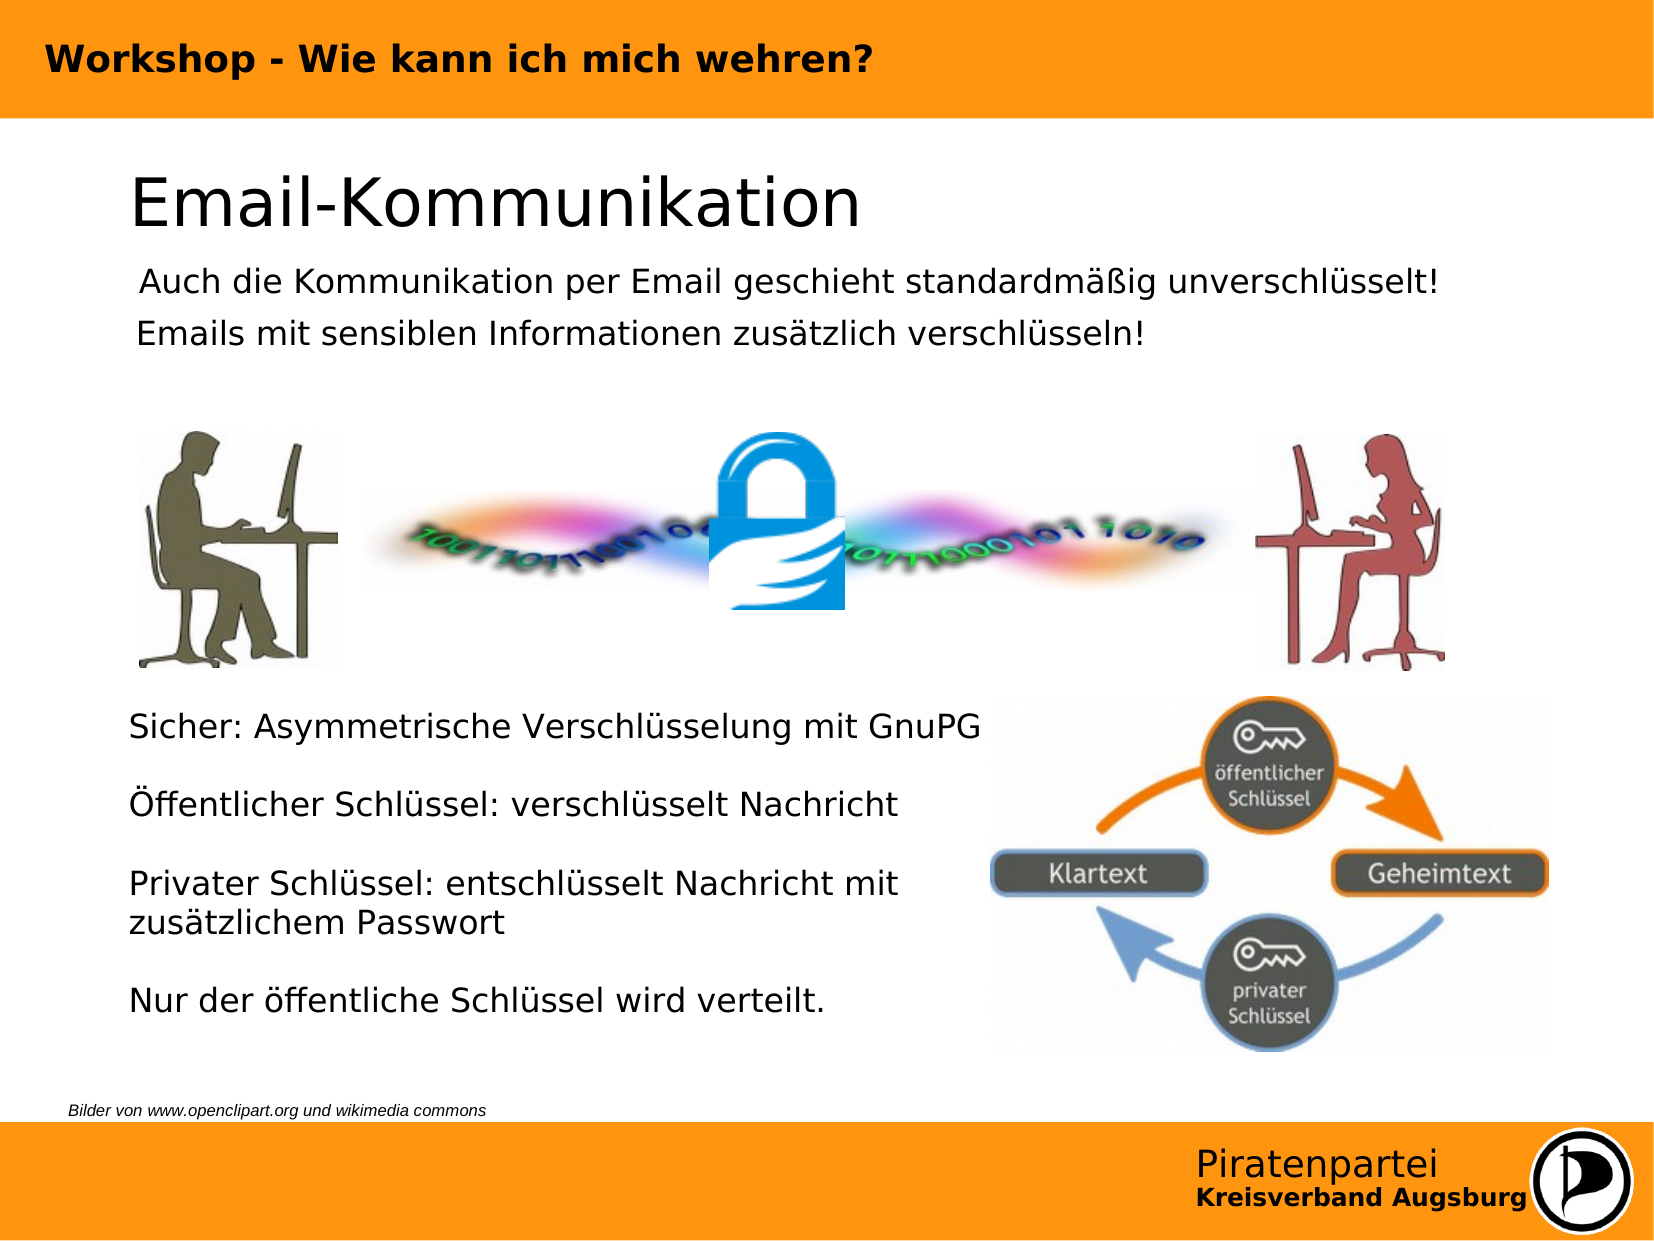

Workshop - Wie kann ich mich wehren?
Email-Kommunikation
Auch die Kommunikation per Email geschieht standardmäßig unverschlüsselt!
Emails mit sensiblen Informationen zusätzlich verschlüsseln!
Sicher: Asymmetrische Verschlüsselung mit GnuPG
Öffentlicher Schlüssel: verschlüsselt Nachricht
Privater Schlüssel: entschlüsselt Nachricht mit zusätzlichem Passwort
Nur der öffentliche Schlüssel wird verteilt.
Bilder von www.openclipart.org und wikimedia commons